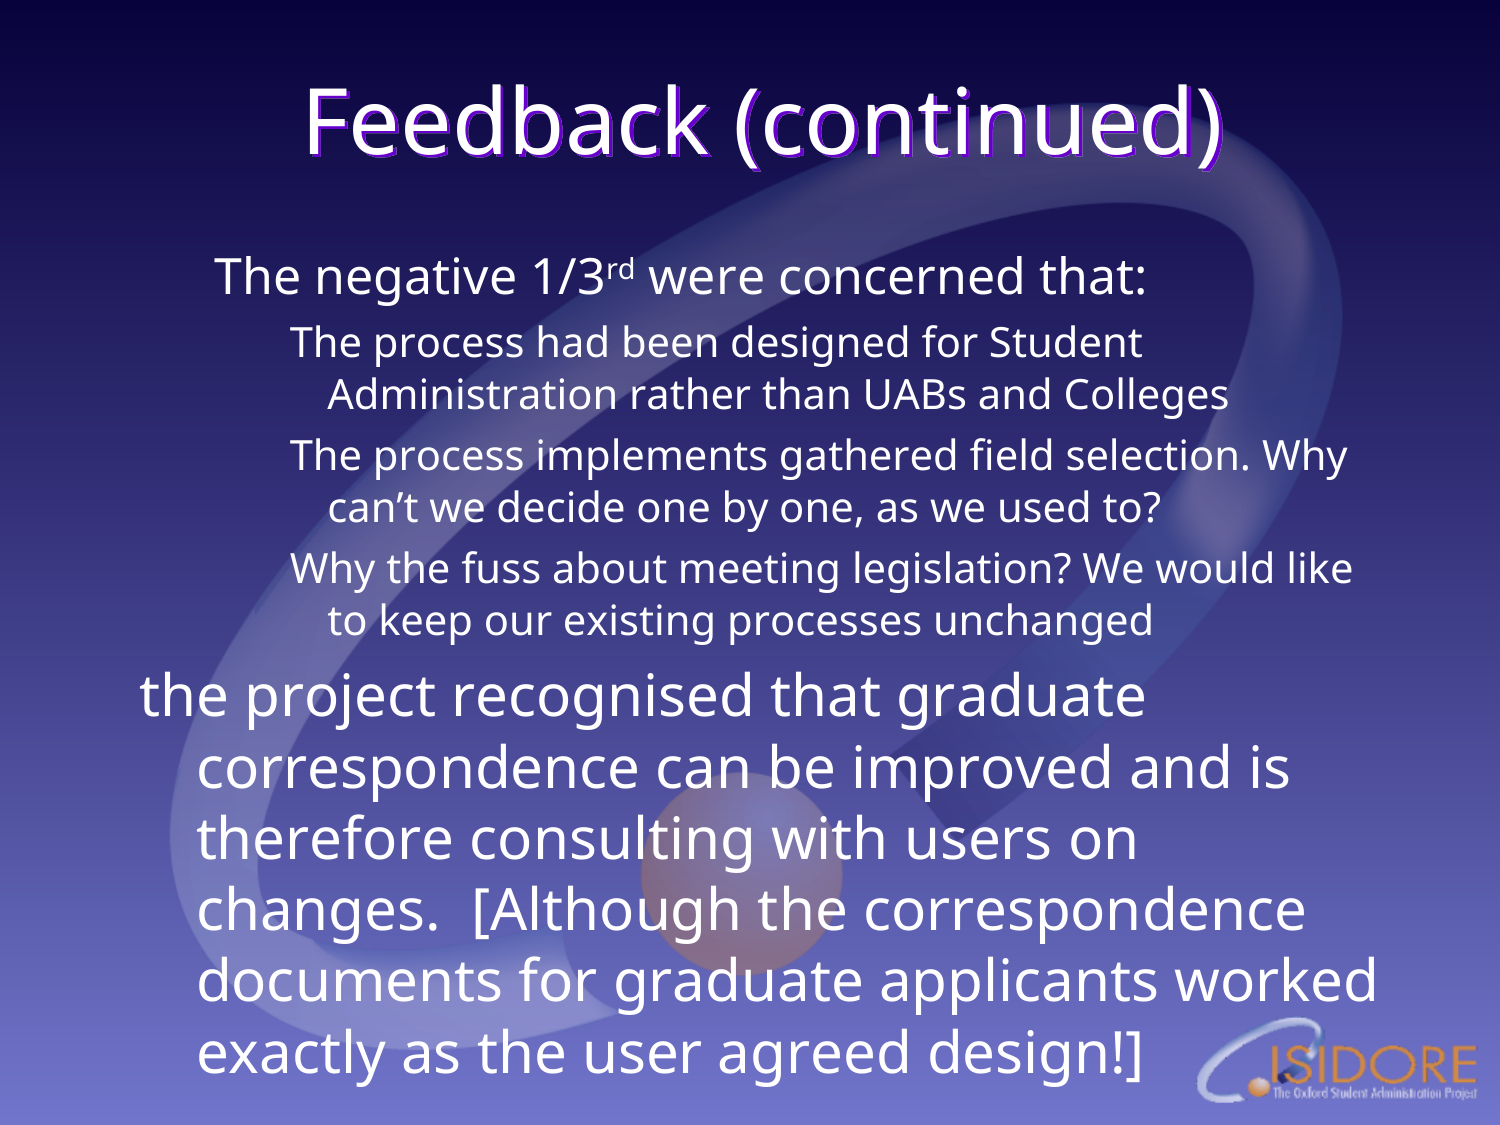

# Feedback (continued)
The negative 1/3rd were concerned that:
The process had been designed for Student Administration rather than UABs and Colleges
The process implements gathered field selection. Why can’t we decide one by one, as we used to?
Why the fuss about meeting legislation? We would like to keep our existing processes unchanged
the project recognised that graduate correspondence can be improved and is therefore consulting with users on changes. [Although the correspondence documents for graduate applicants worked exactly as the user agreed design!]